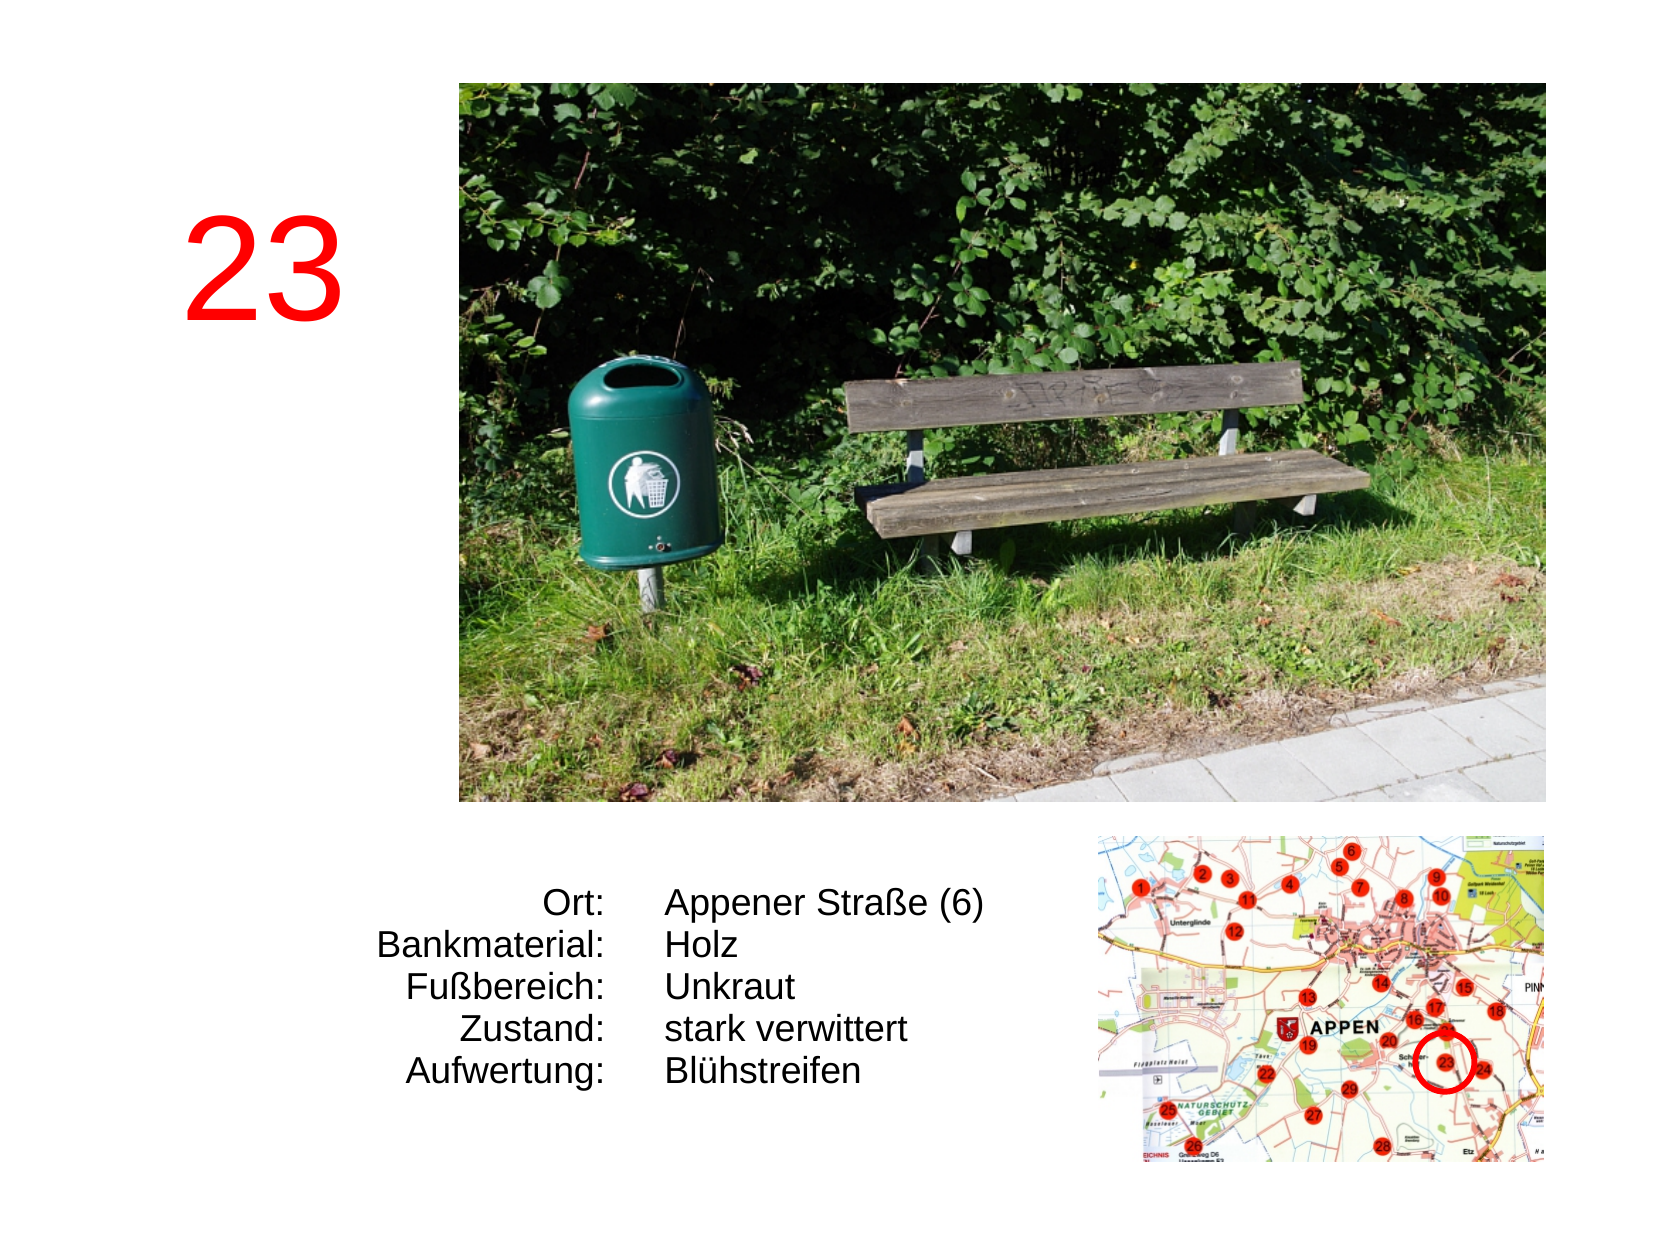

23
IMGP7857rNr23.jpg
	Ort:		Appener Straße (6)
	Bankmaterial:		Holz
	Fußbereich:		Unkraut
	Zustand:		stark verwittert
	Aufwertung:		Blühstreifen